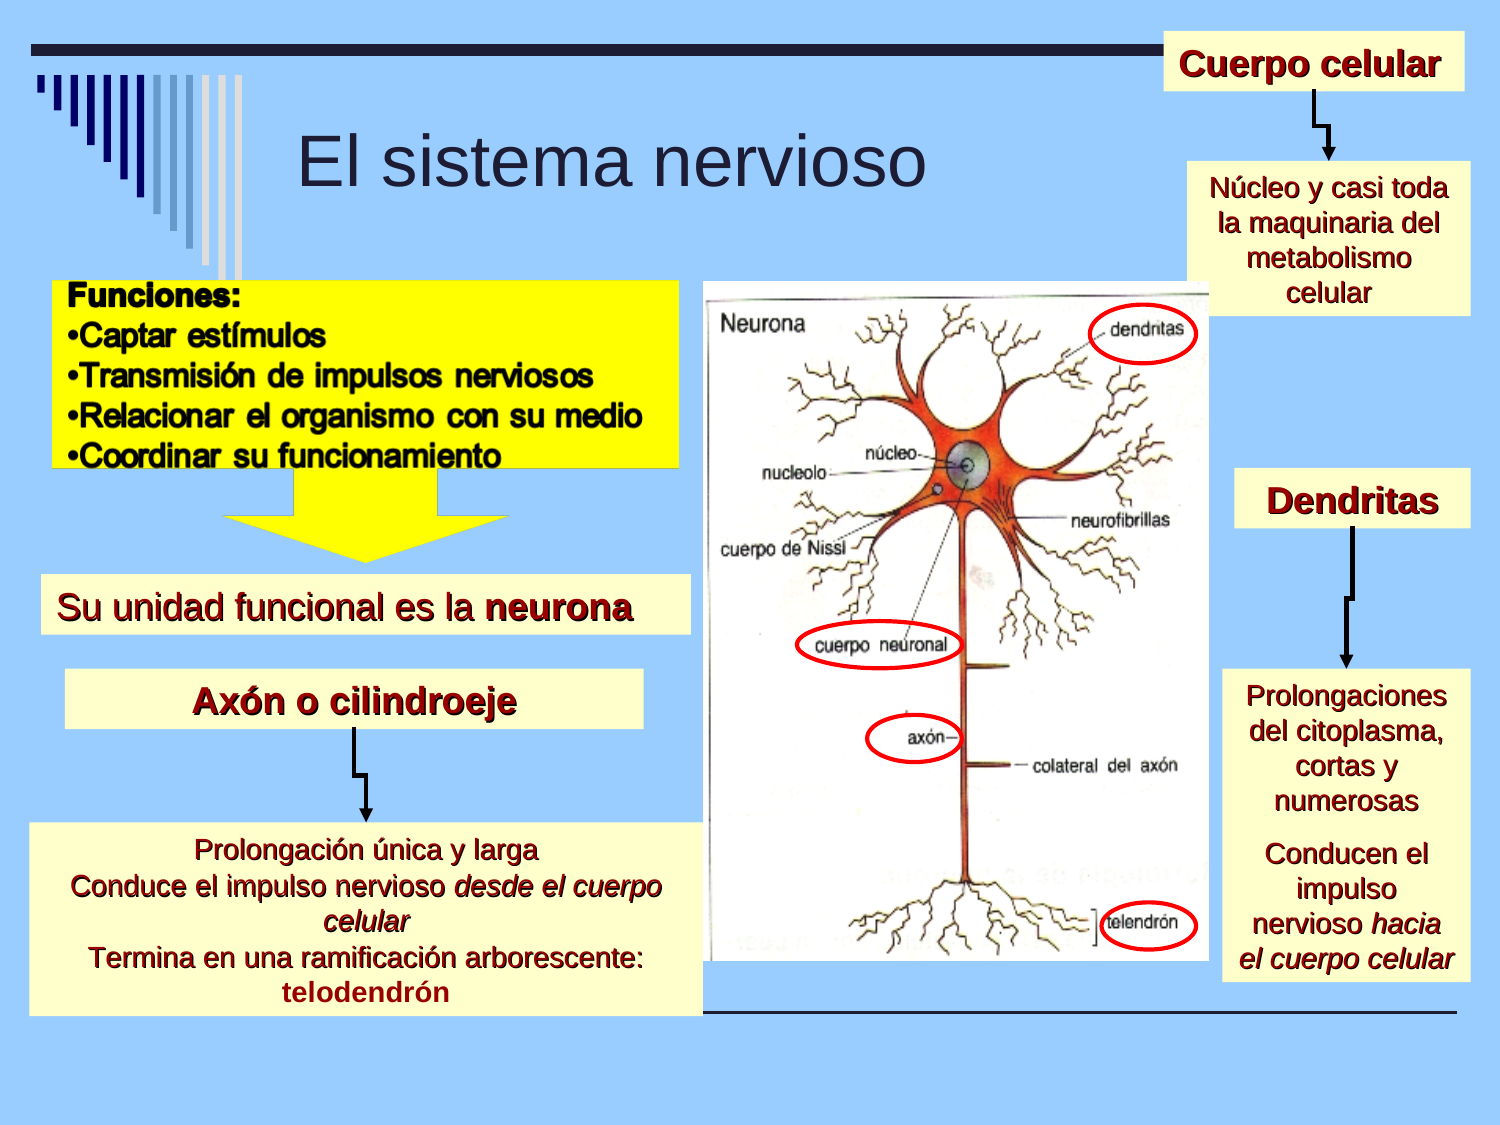

Cuerpo celular
# El sistema nervioso
Núcleo y casi toda la maquinaria del metabolismo celular
Dendritas
Su unidad funcional es la neurona
Axón o cilindroeje
Prolongaciones del citoplasma, cortas y numerosas
Conducen el impulso nervioso hacia el cuerpo celular
Prolongación única y larga
Conduce el impulso nervioso desde el cuerpo celular
Termina en una ramificación arborescente: telodendrón